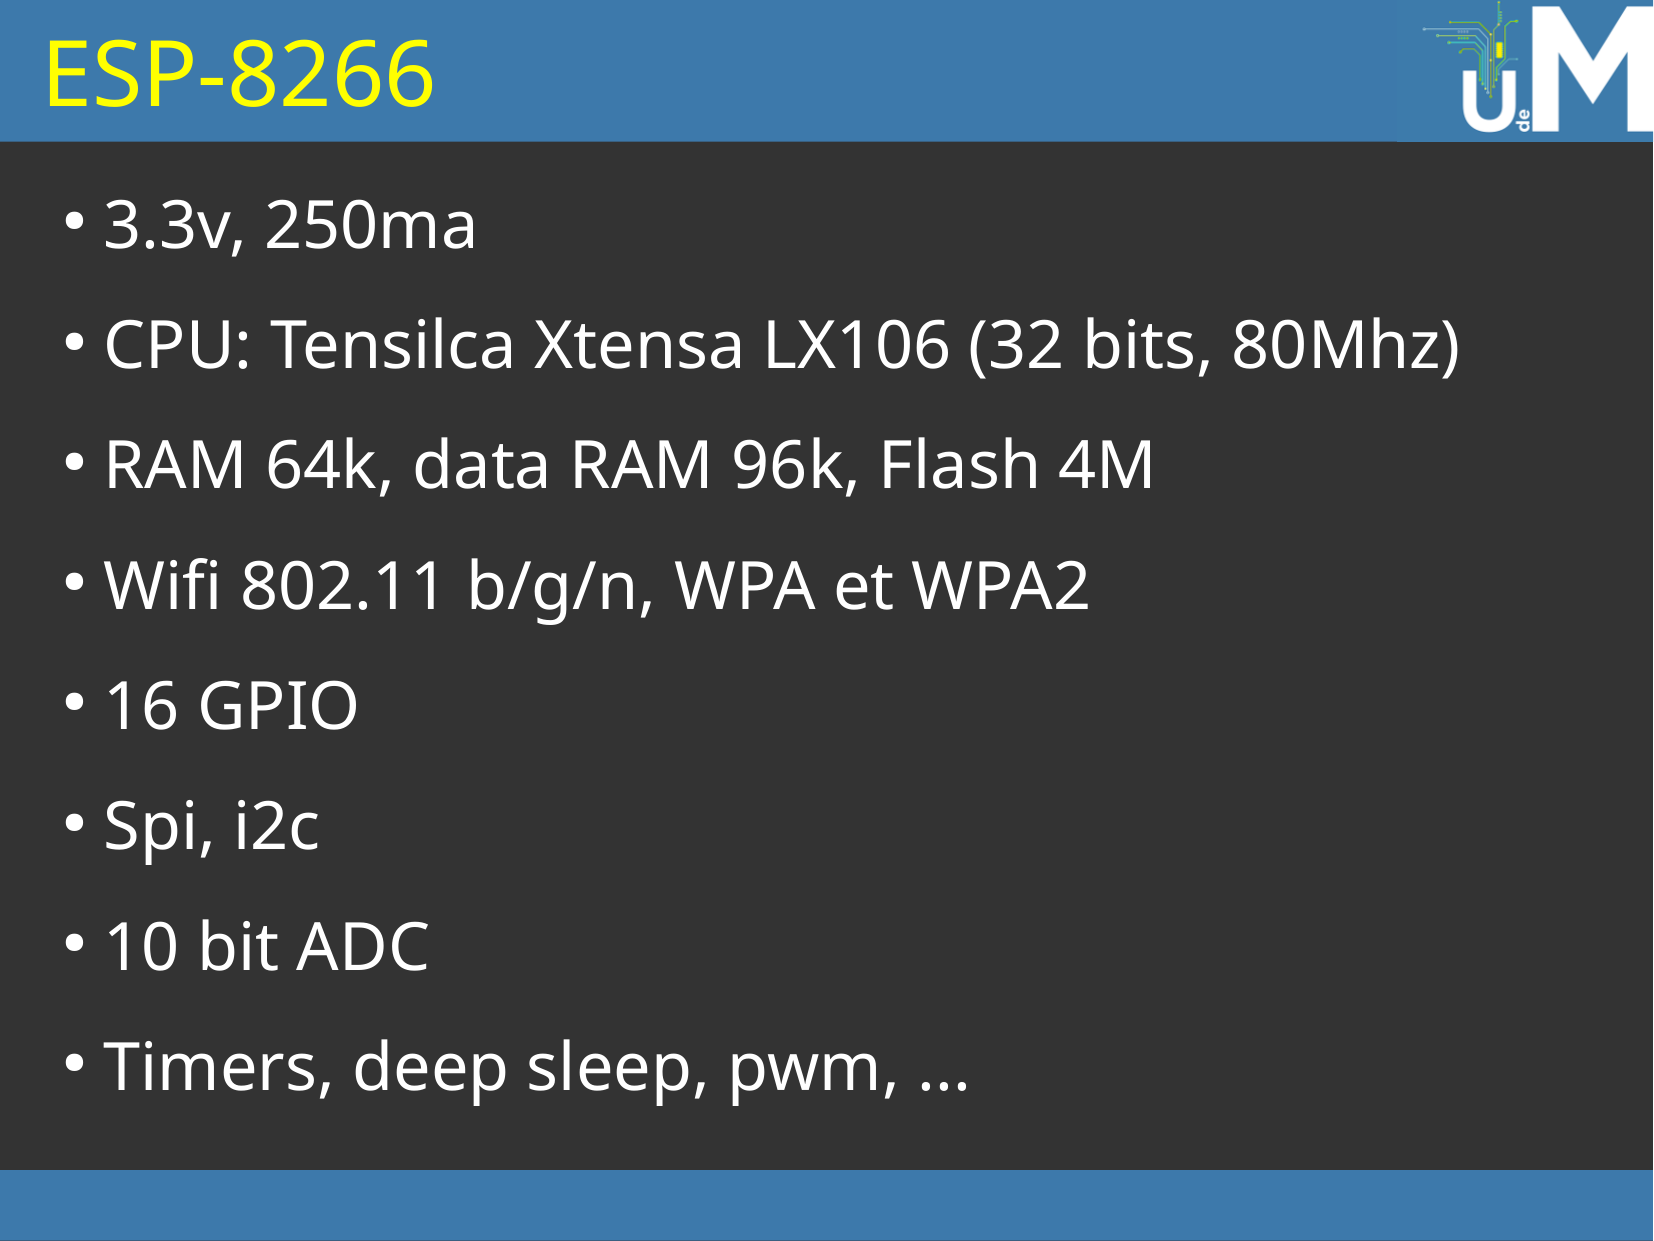

# ESP-8266
 3.3v, 250ma
 CPU: Tensilca Xtensa LX106 (32 bits, 80Mhz)
 RAM 64k, data RAM 96k, Flash 4M
 Wifi 802.11 b/g/n, WPA et WPA2
 16 GPIO
 Spi, i2c
 10 bit ADC
 Timers, deep sleep, pwm, ...